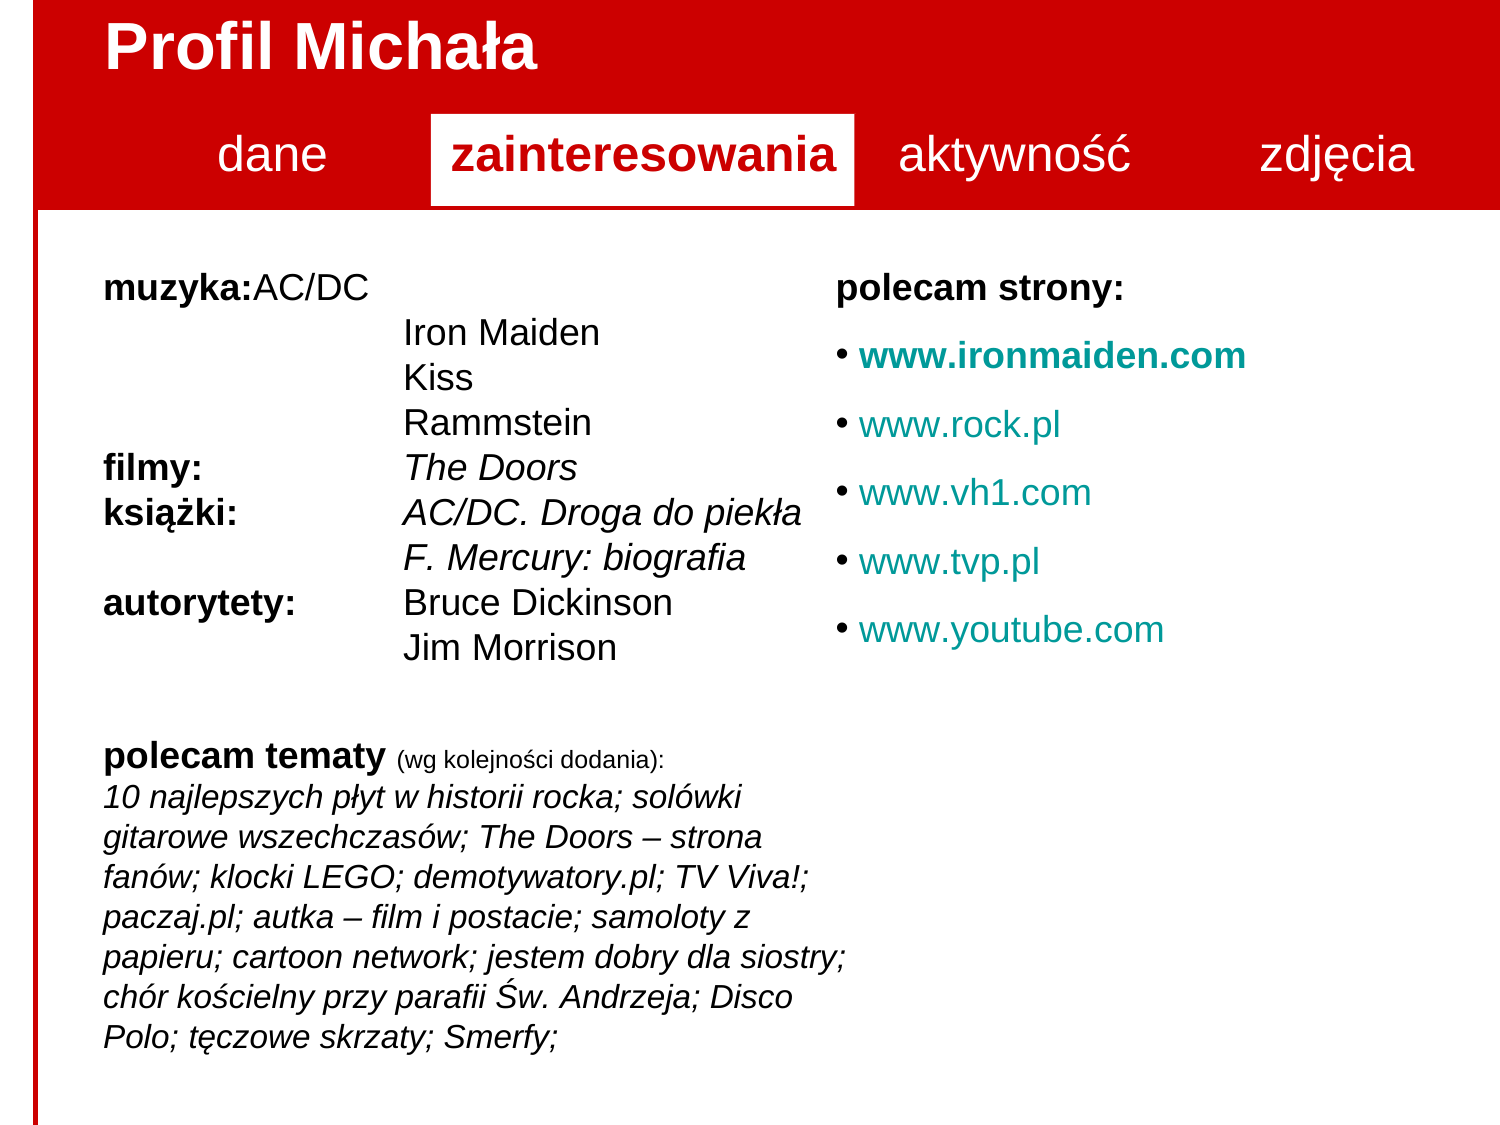

Profil Michała
	Profil Michała
dane
zdjęcia
zainteresowania
aktywność
muzyka:	AC/DC
		Iron Maiden
		Kiss
		Rammstein
filmy:		The Doors
książki:		AC/DC. Droga do piekła
		F. Mercury: biografia
autorytety:	Bruce Dickinson
		Jim Morrison
polecam tematy (wg kolejności dodania):
10 najlepszych płyt w historii rocka; solówki gitarowe wszechczasów; The Doors – strona fanów; klocki LEGO; demotywatory.pl; TV Viva!; paczaj.pl; autka – film i postacie; samoloty z papieru; cartoon network; jestem dobry dla siostry; chór kościelny przy parafii Św. Andrzeja; Disco Polo; tęczowe skrzaty; Smerfy;
polecam strony:
 www.ironmaiden.com
 www.rock.pl
 www.vh1.com
 www.tvp.pl
 www.youtube.com